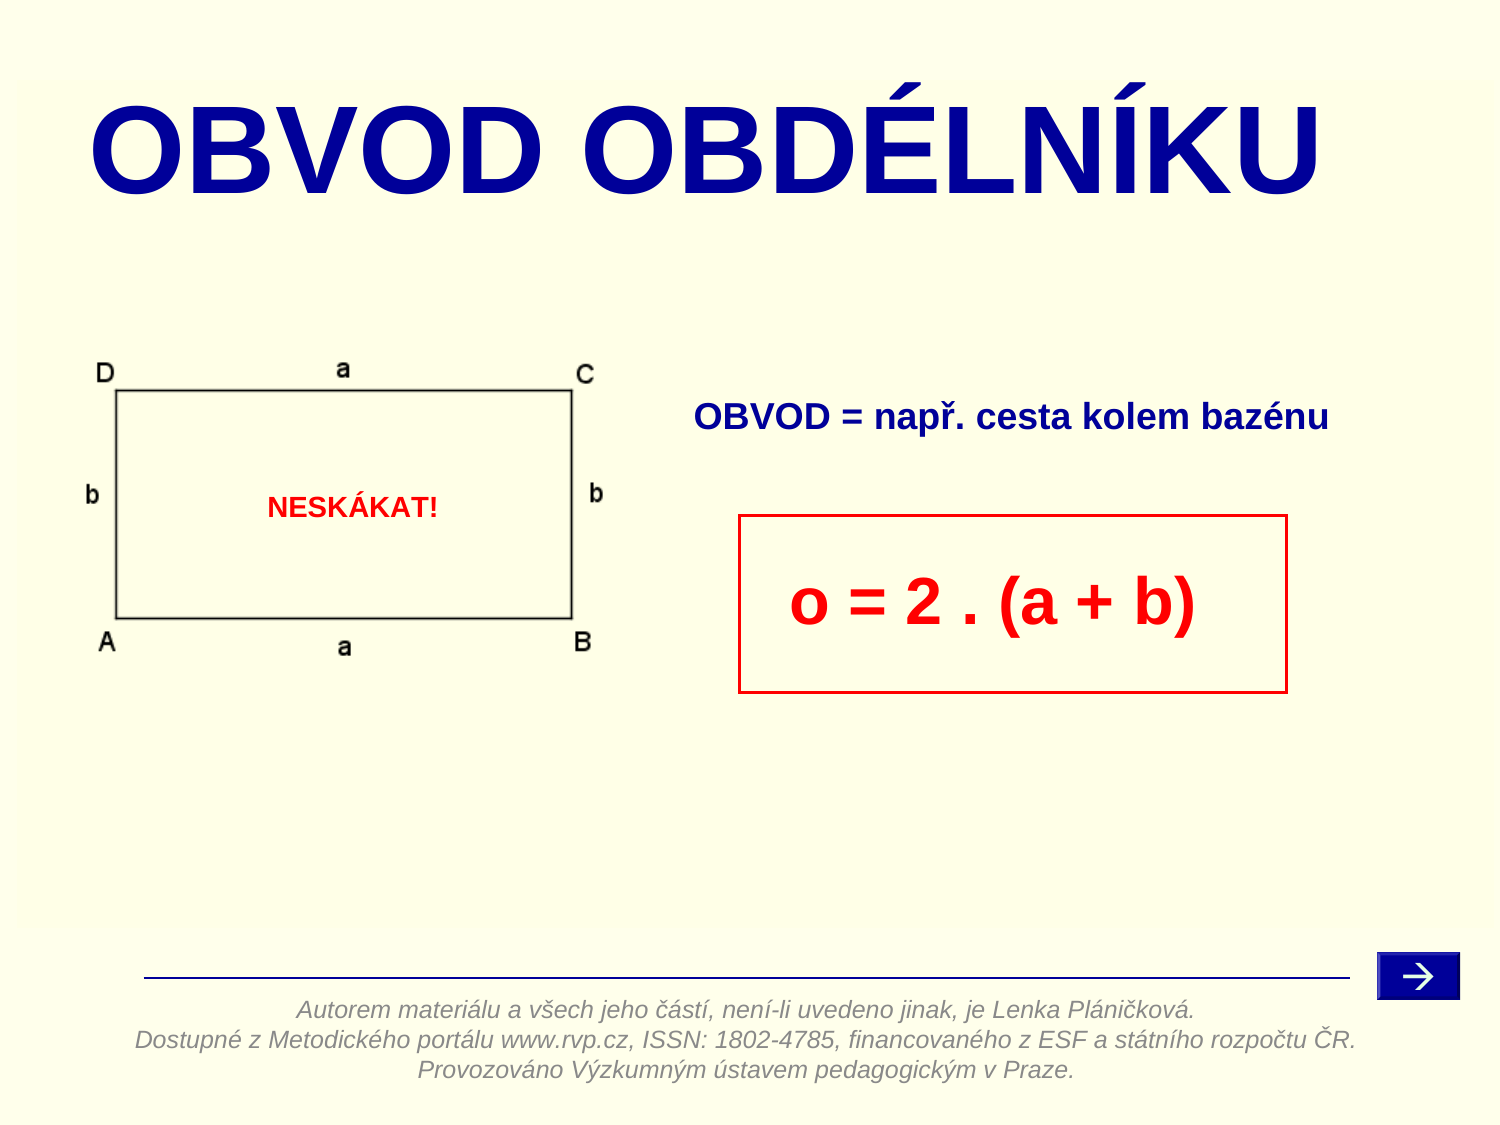

# OBVOD OBDÉLNÍKU
OBVOD = např. cesta kolem bazénu
NESKÁKAT!
o = 2 . (a + b)

Autorem materiálu a všech jeho částí, není-li uvedeno jinak, je Lenka Pláničková.
Dostupné z Metodického portálu www.rvp.cz, ISSN: 1802-4785, financovaného z ESF a státního rozpočtu ČR.
Provozováno Výzkumným ústavem pedagogickým v Praze.